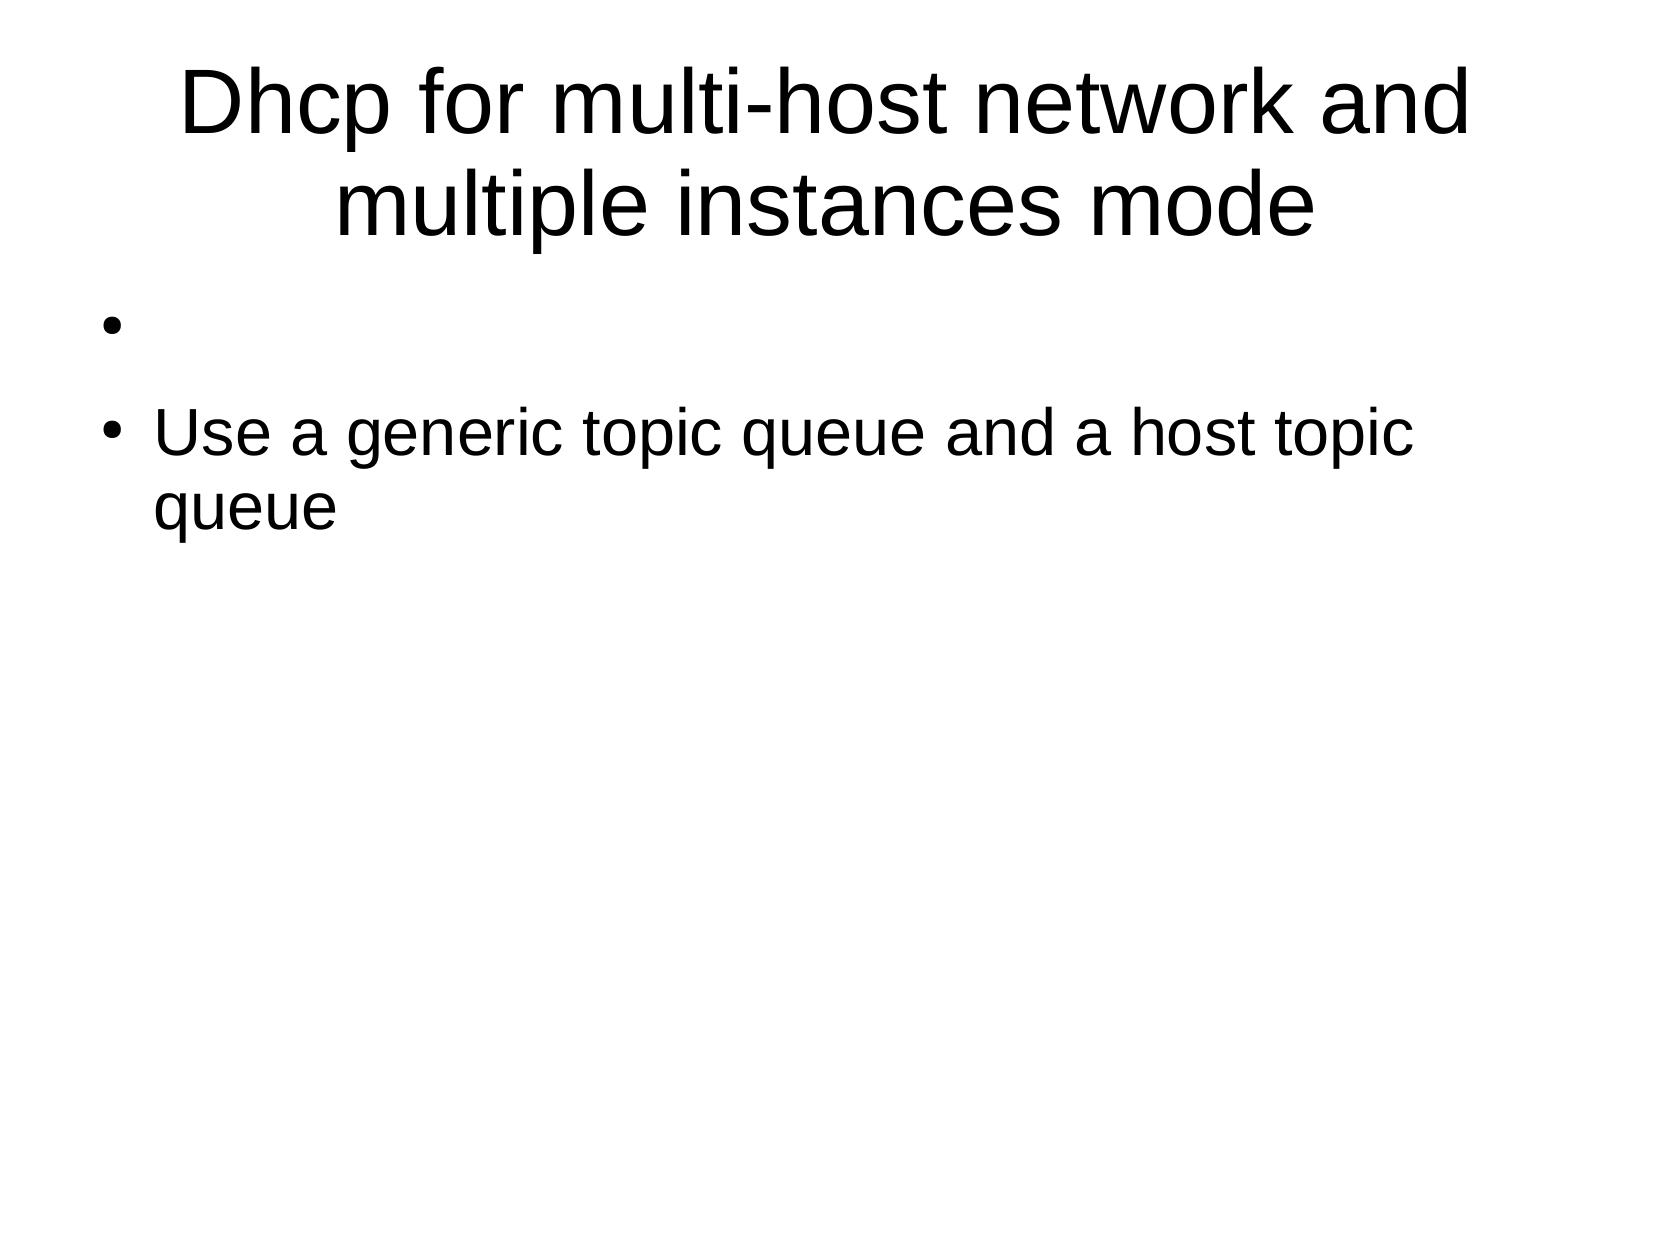

# Dhcp for multi-host network and multiple instances mode
Use a generic topic queue and a host topic queue